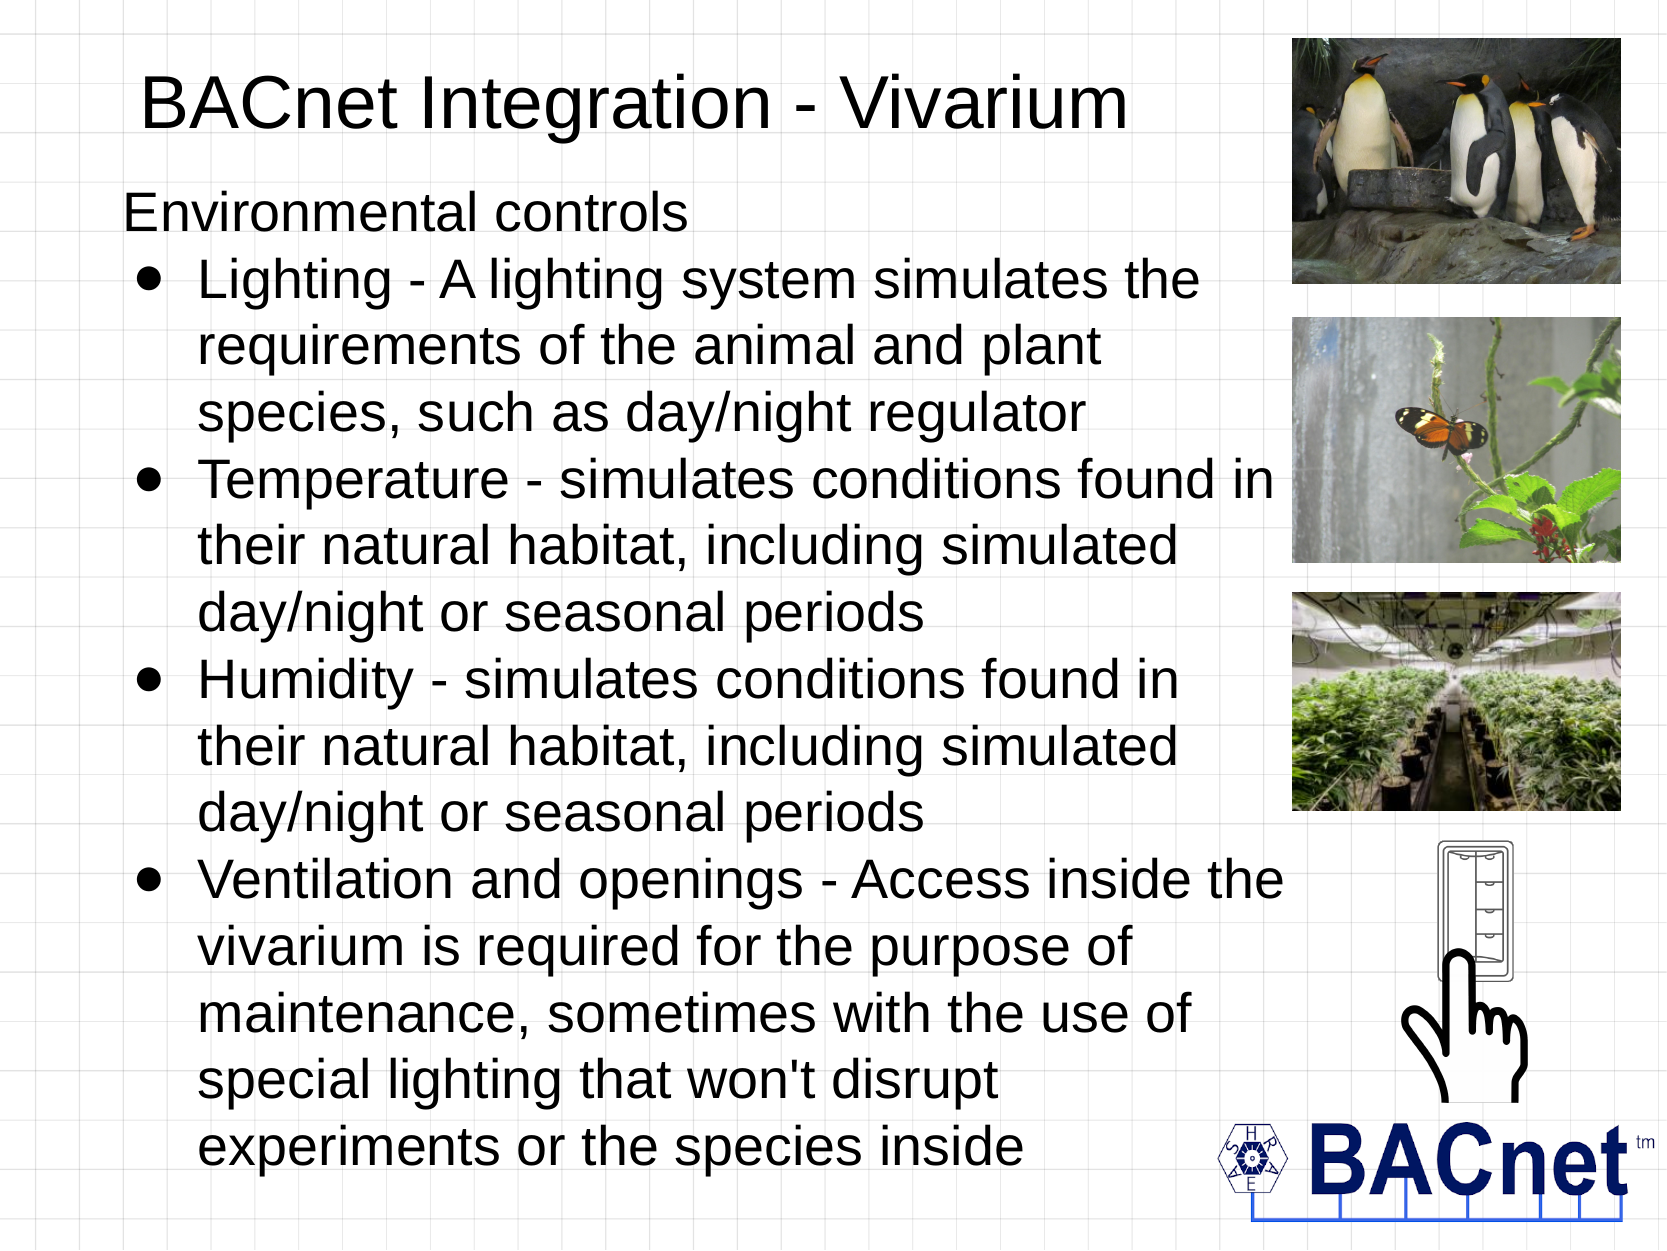

# BACnet Integration - Vivarium
Environmental controls
Lighting - A lighting system simulates the requirements of the animal and plant species, such as day/night regulator
Temperature - simulates conditions found in their natural habitat, including simulated day/night or seasonal periods
Humidity - simulates conditions found in their natural habitat, including simulated day/night or seasonal periods
Ventilation and openings - Access inside the vivarium is required for the purpose of maintenance, sometimes with the use of special lighting that won't disrupt experiments or the species inside